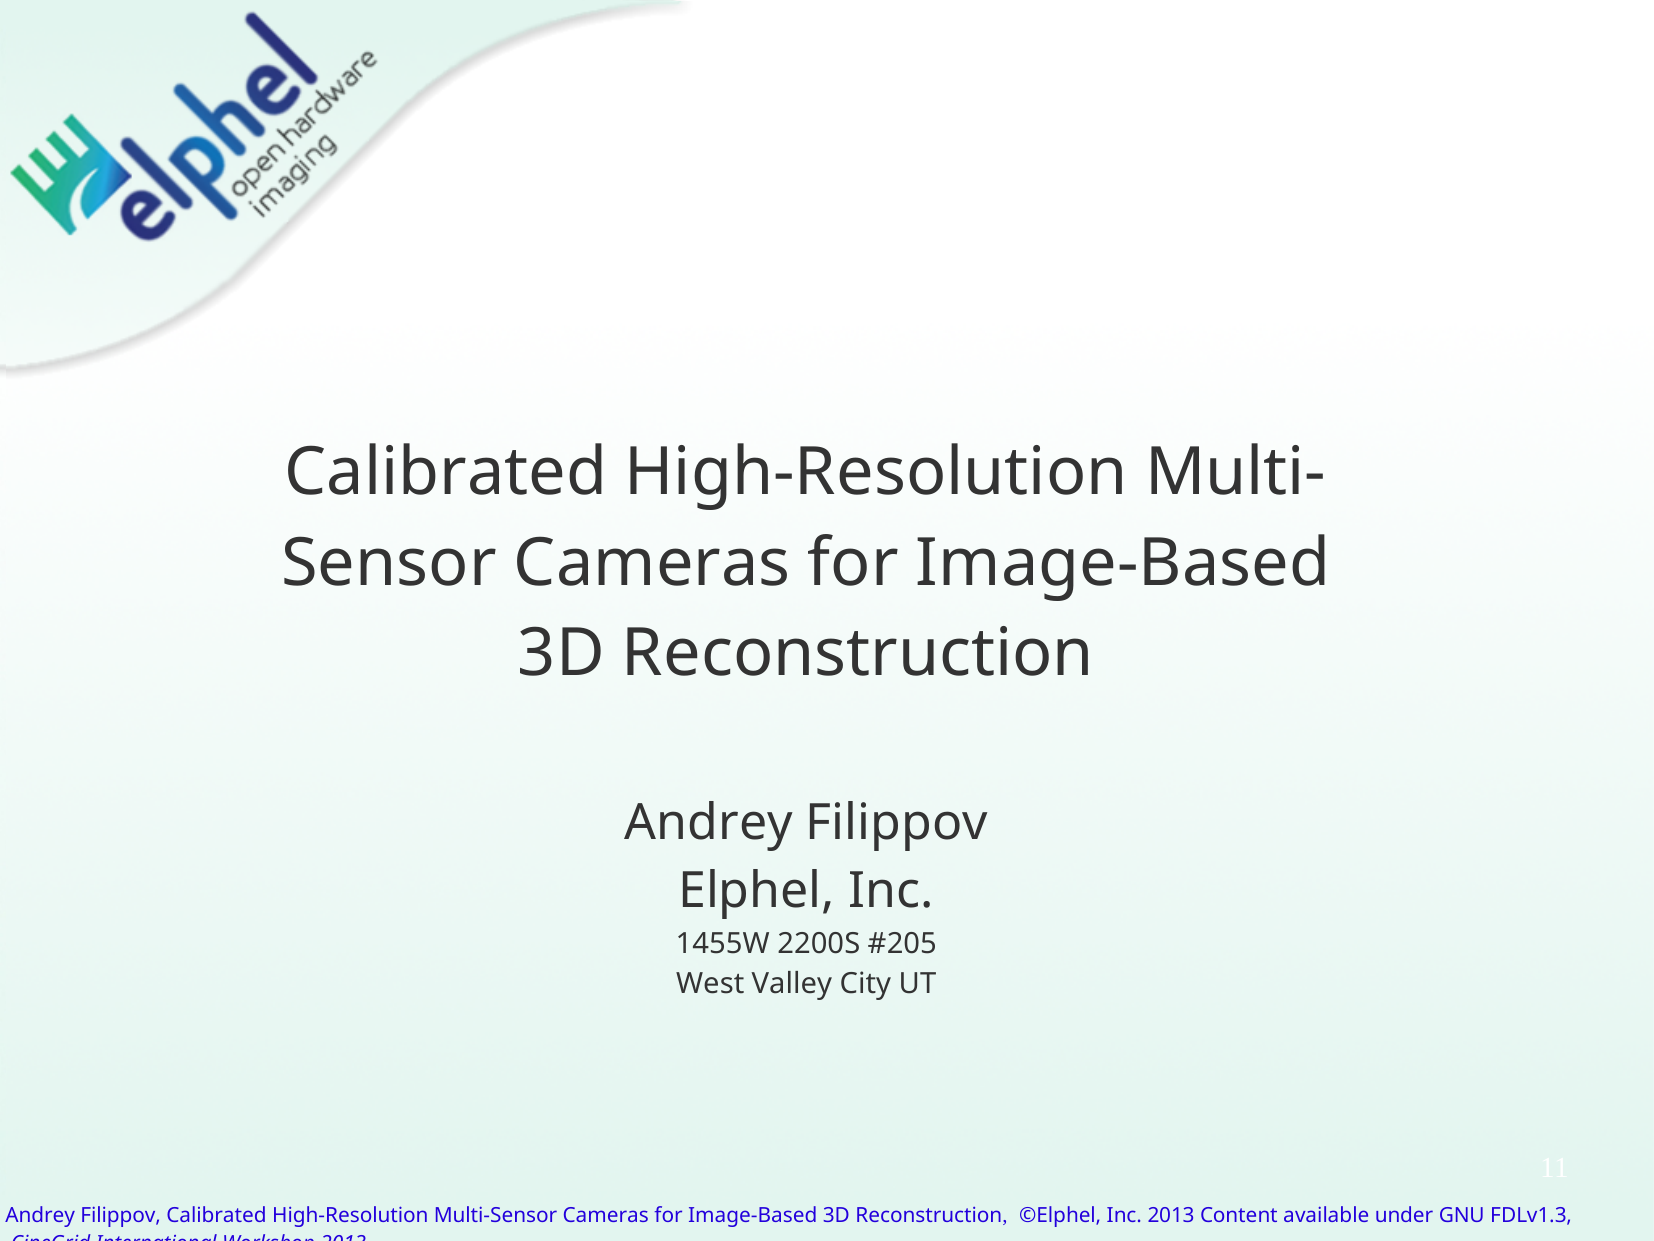

#
Calibrated High-Resolution Multi-Sensor Cameras for Image-Based 3D Reconstruction
Andrey Filippov
Elphel, Inc.
1455W 2200S #205
West Valley City UT